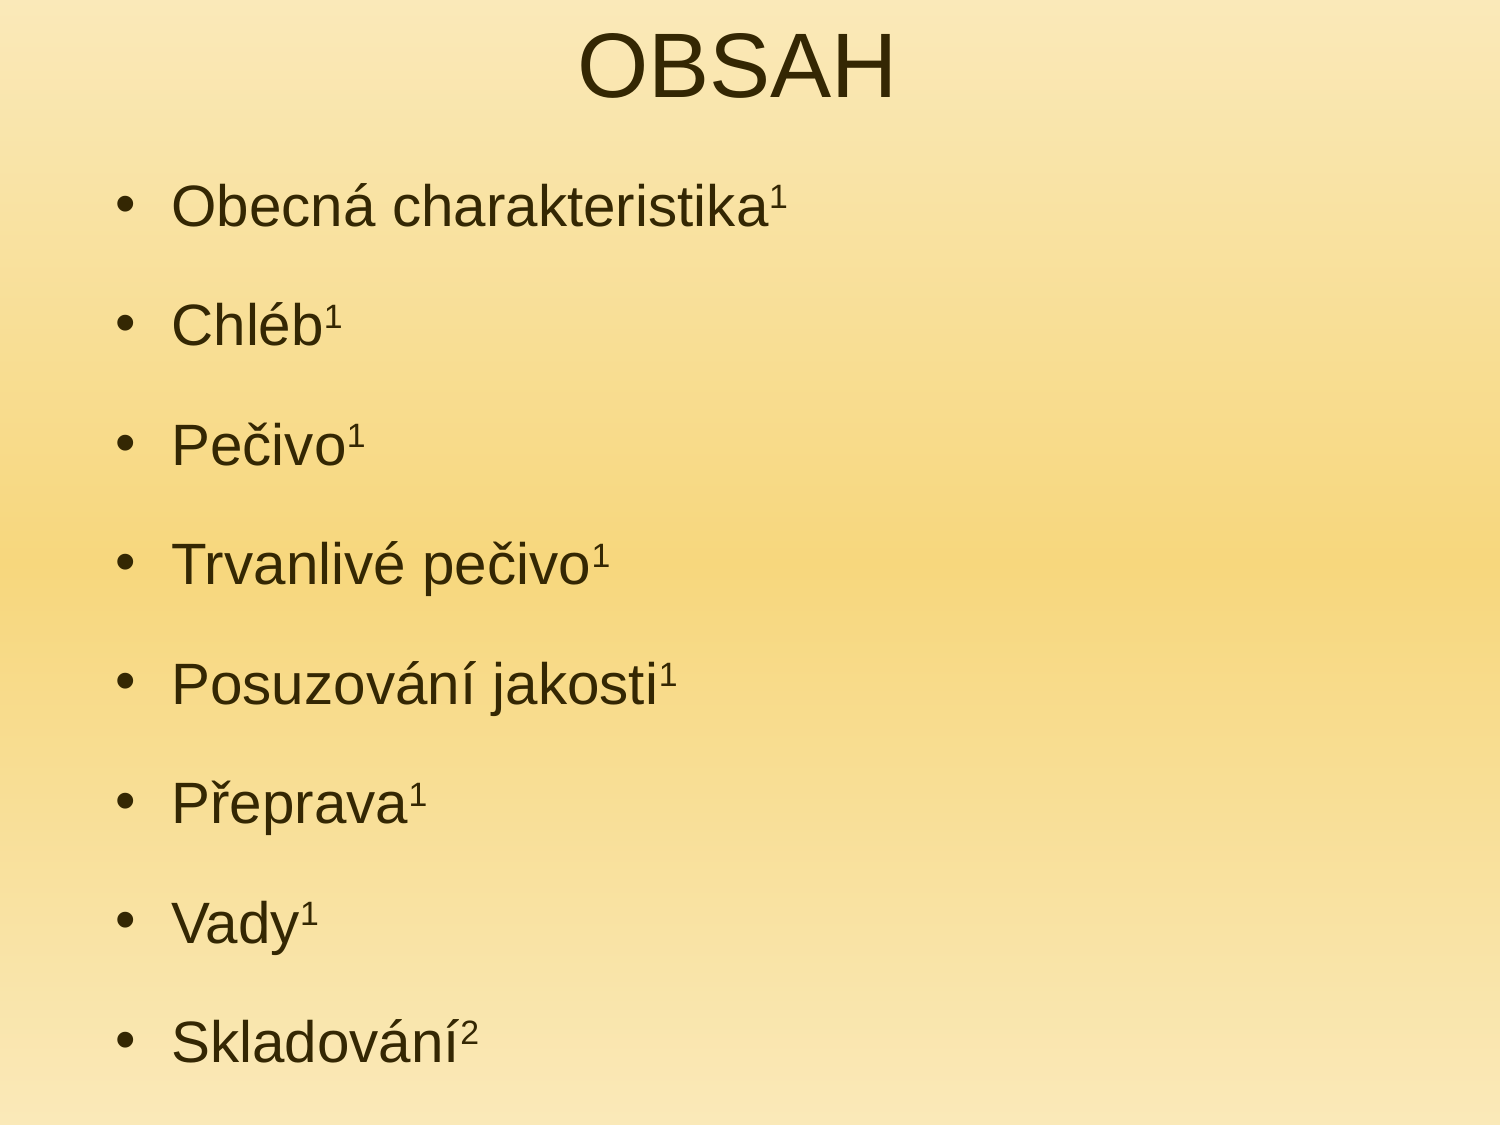

# OBSAH
Obecná charakteristika1
Chléb1
Pečivo1
Trvanlivé pečivo1
Posuzování jakosti1
Přeprava1
Vady1
Skladování2